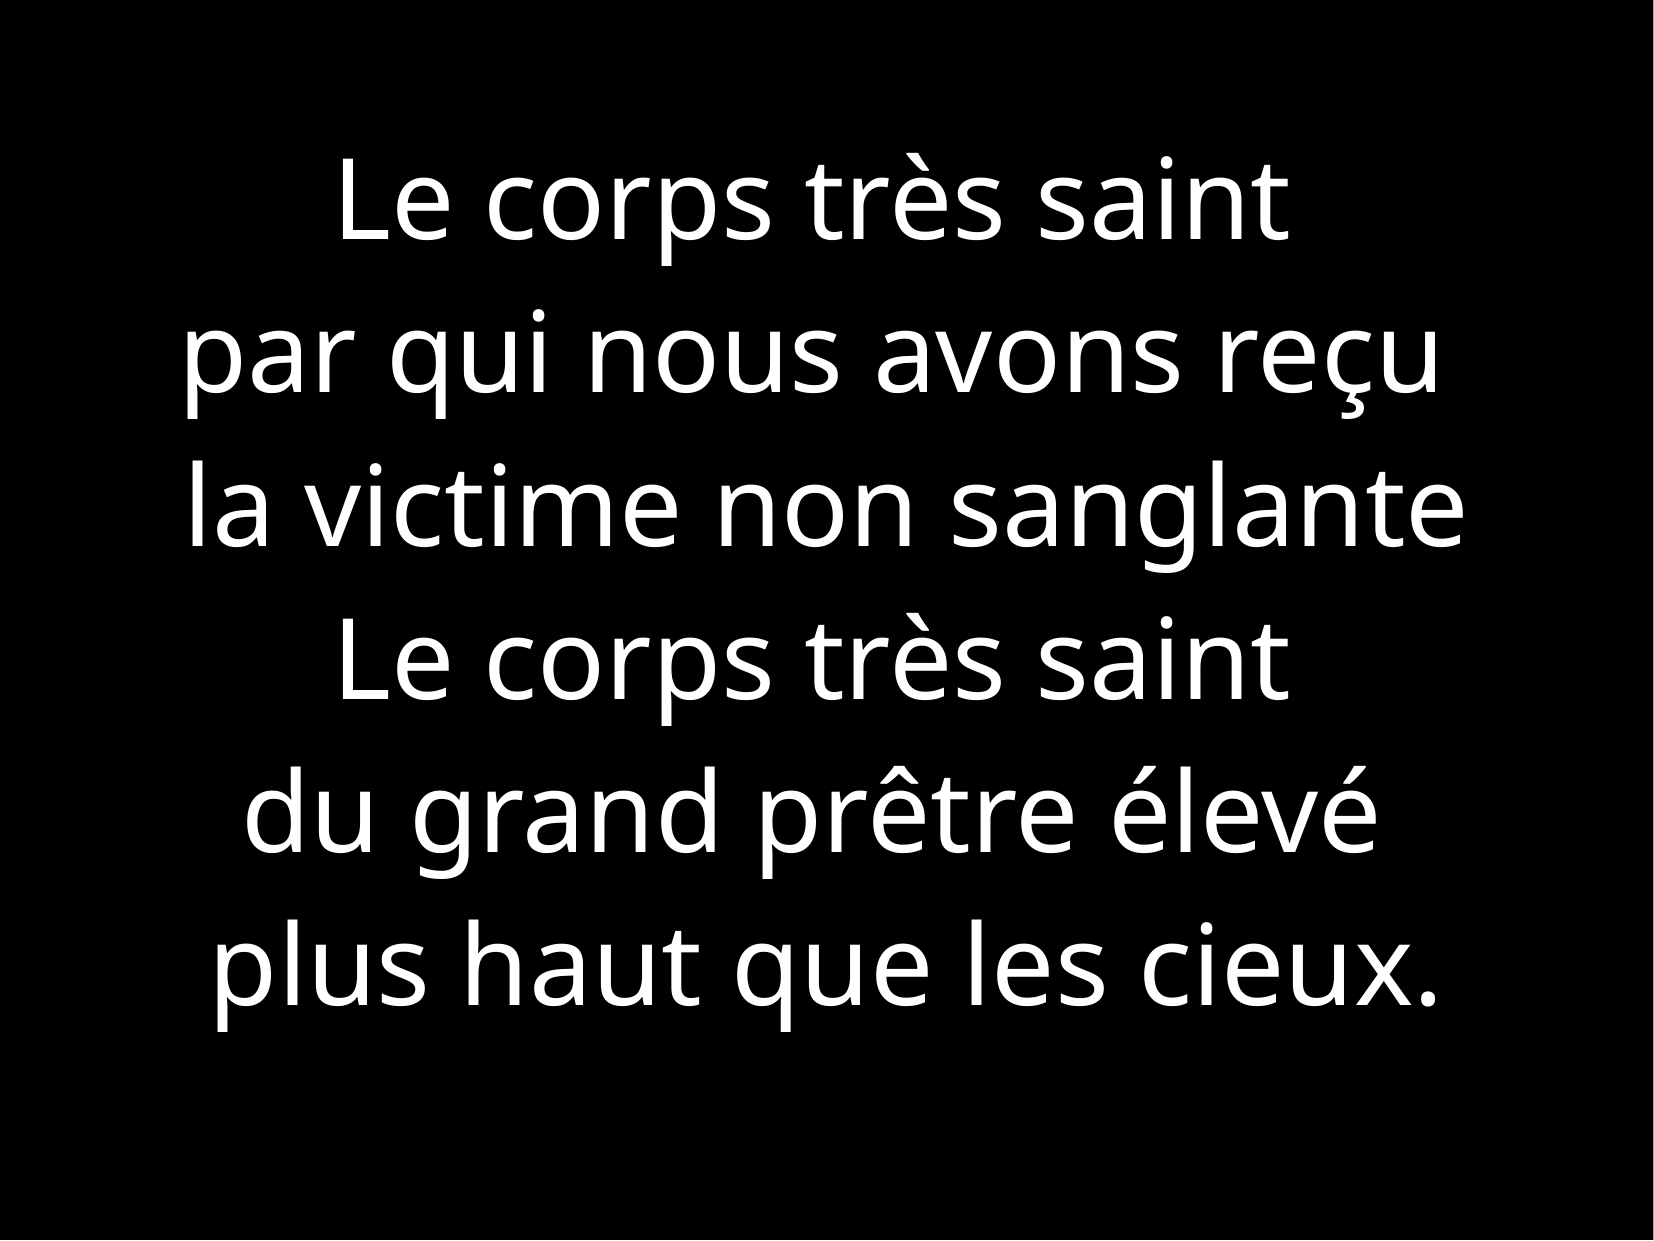

# Le corps très saint
par qui nous avons reçu
la victime non sanglante
Le corps très saint
du grand prêtre élevé
plus haut que les cieux.